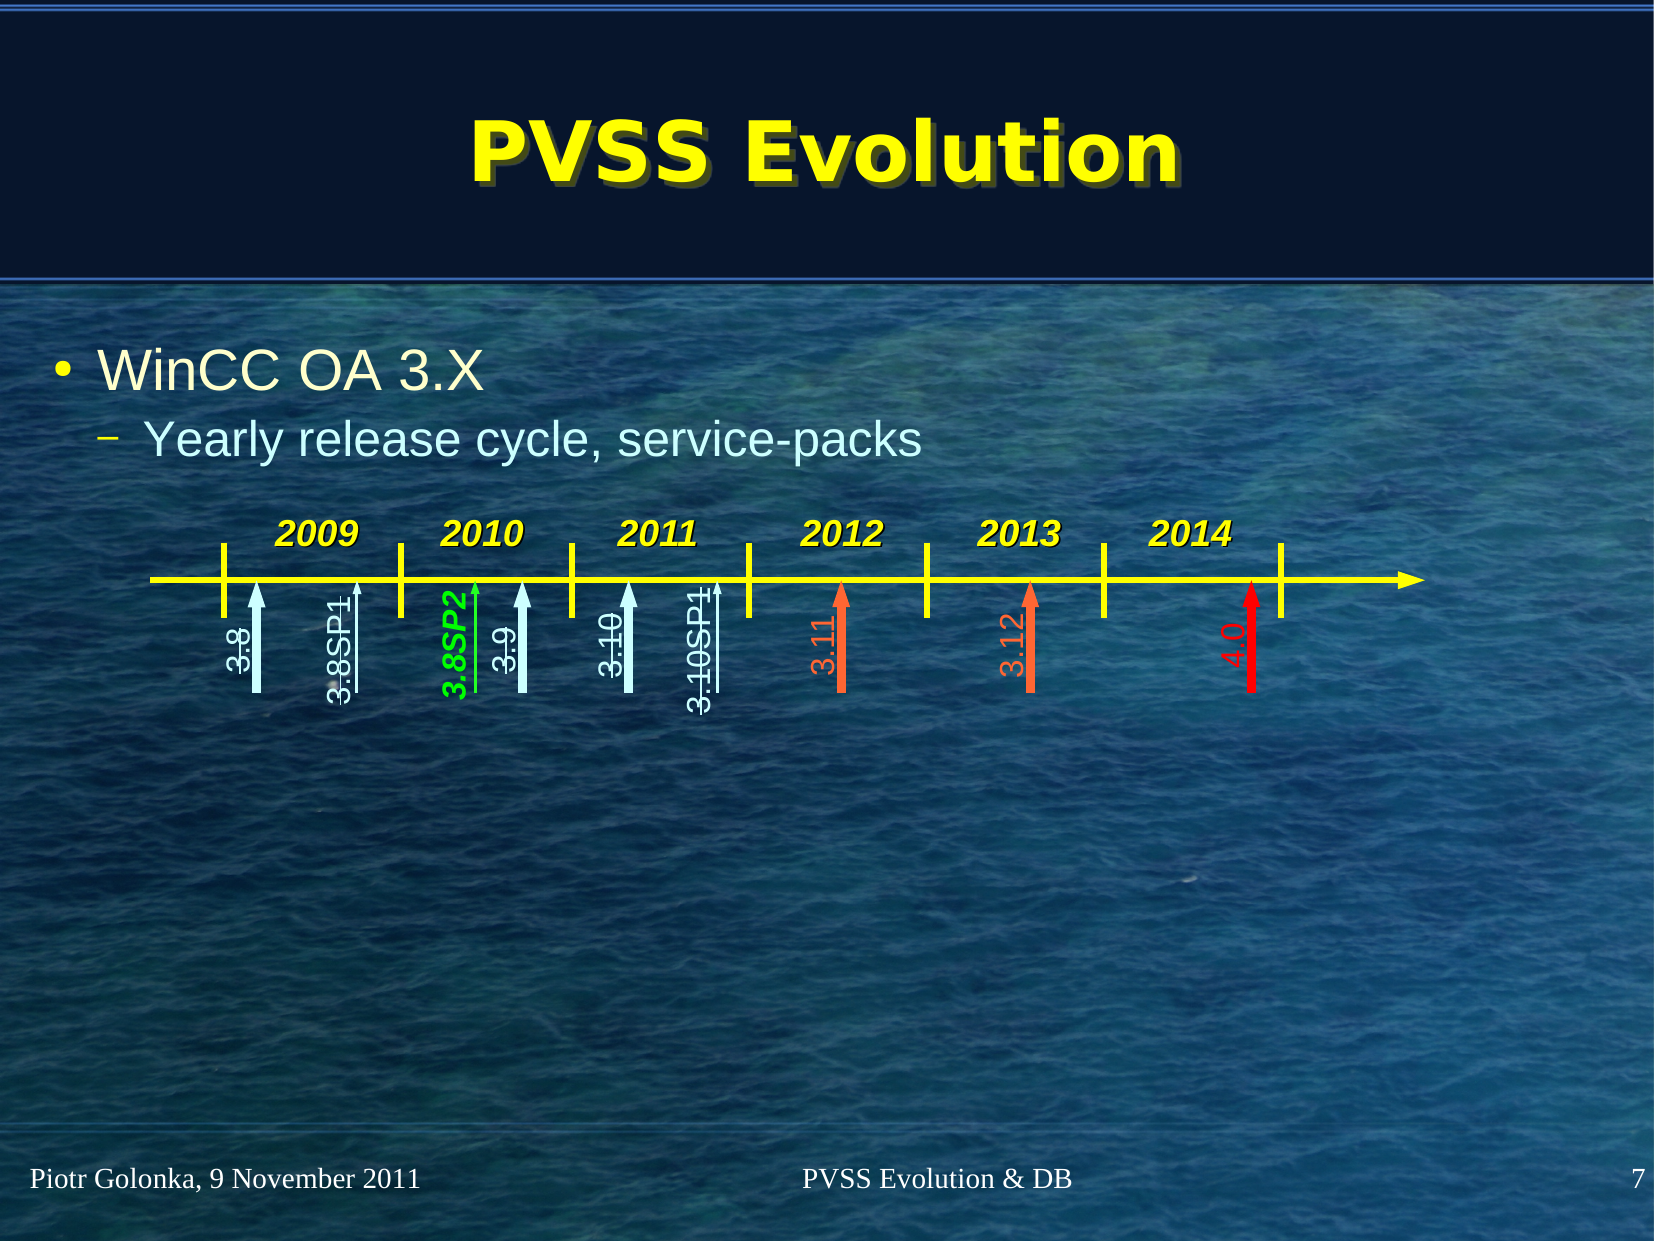

# PVSS Evolution
WinCC OA 3.X
Yearly release cycle, service-packs
2009
2010
2011
2012
2013
2013
2014
3.12
4.0
3.10
3.11
3.8SP2
3.9
3.8
3.8SP1
3.10SP1
Piotr Golonka, 9 November 2011
PVSS Evolution & DB
7